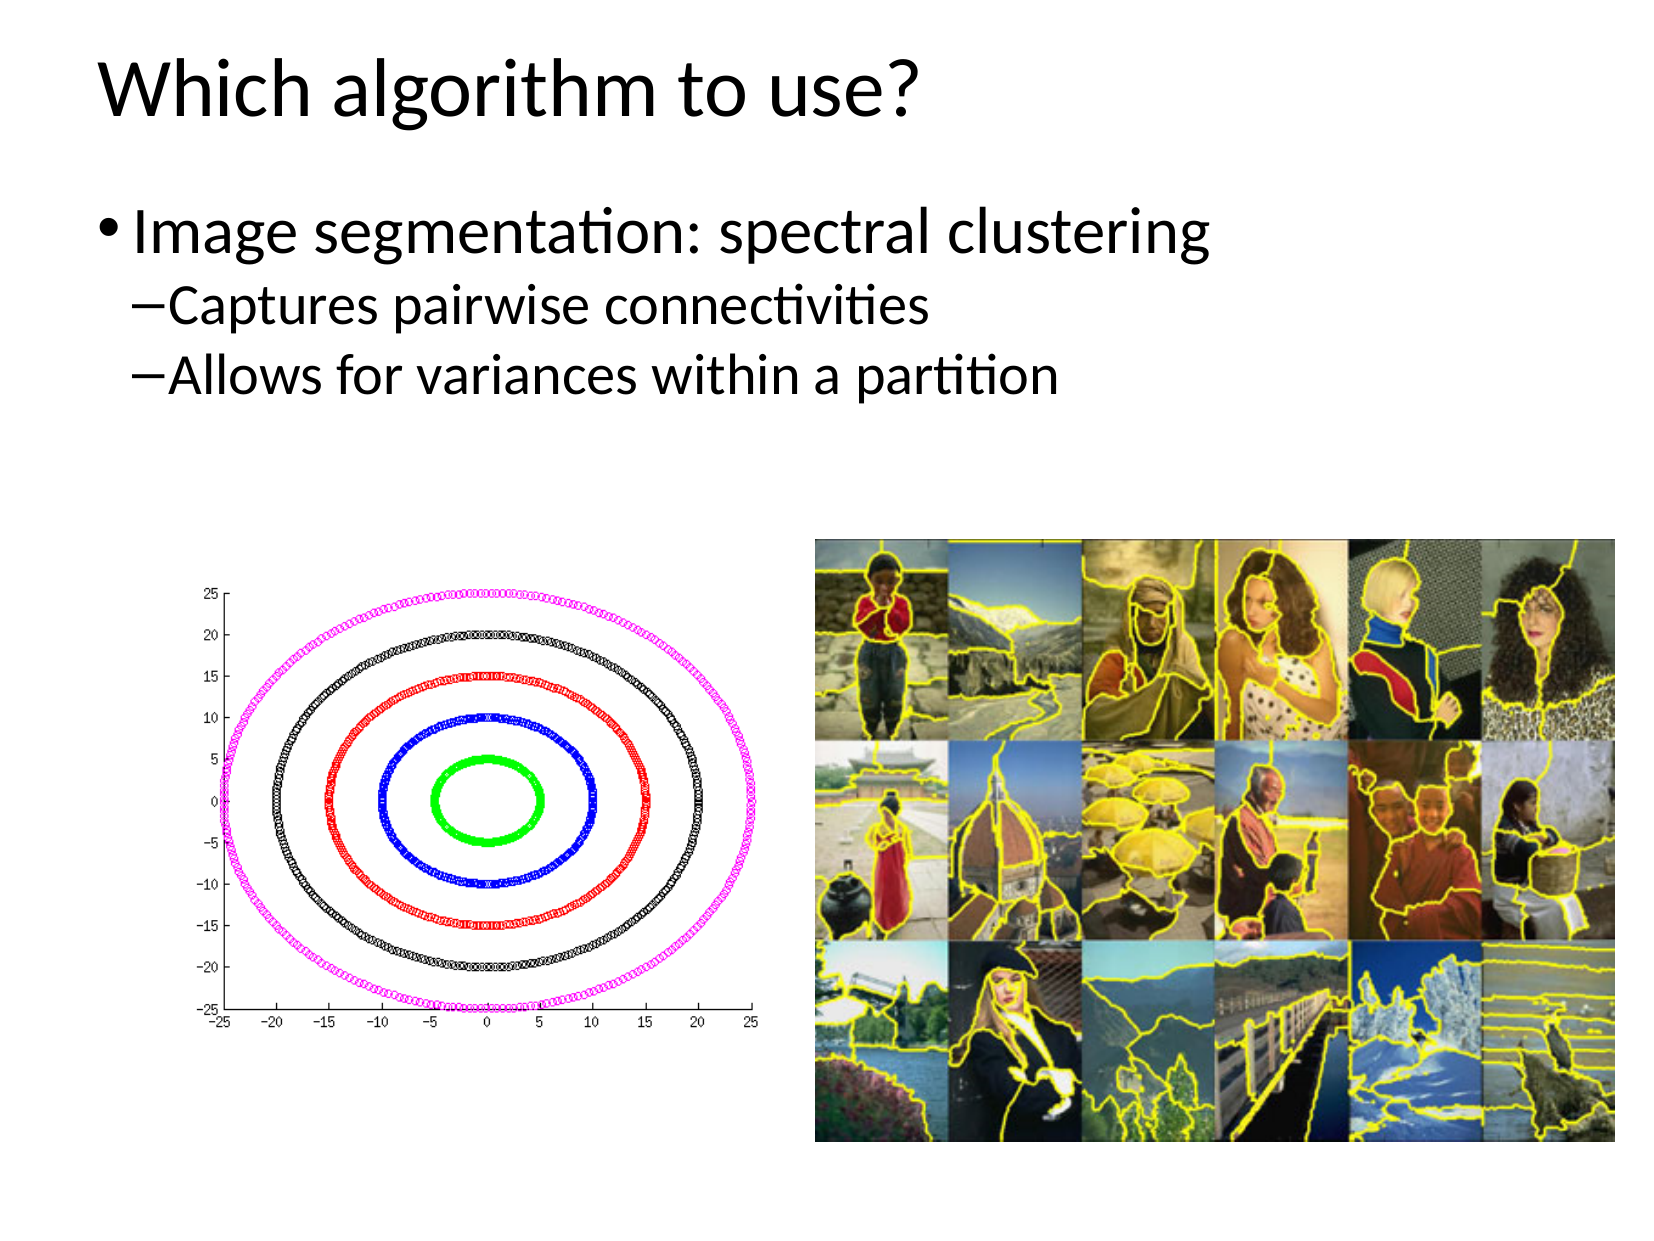

Which algorithm to use?
Image segmentation: spectral clustering
Captures pairwise connectivities
Allows for variances within a partition